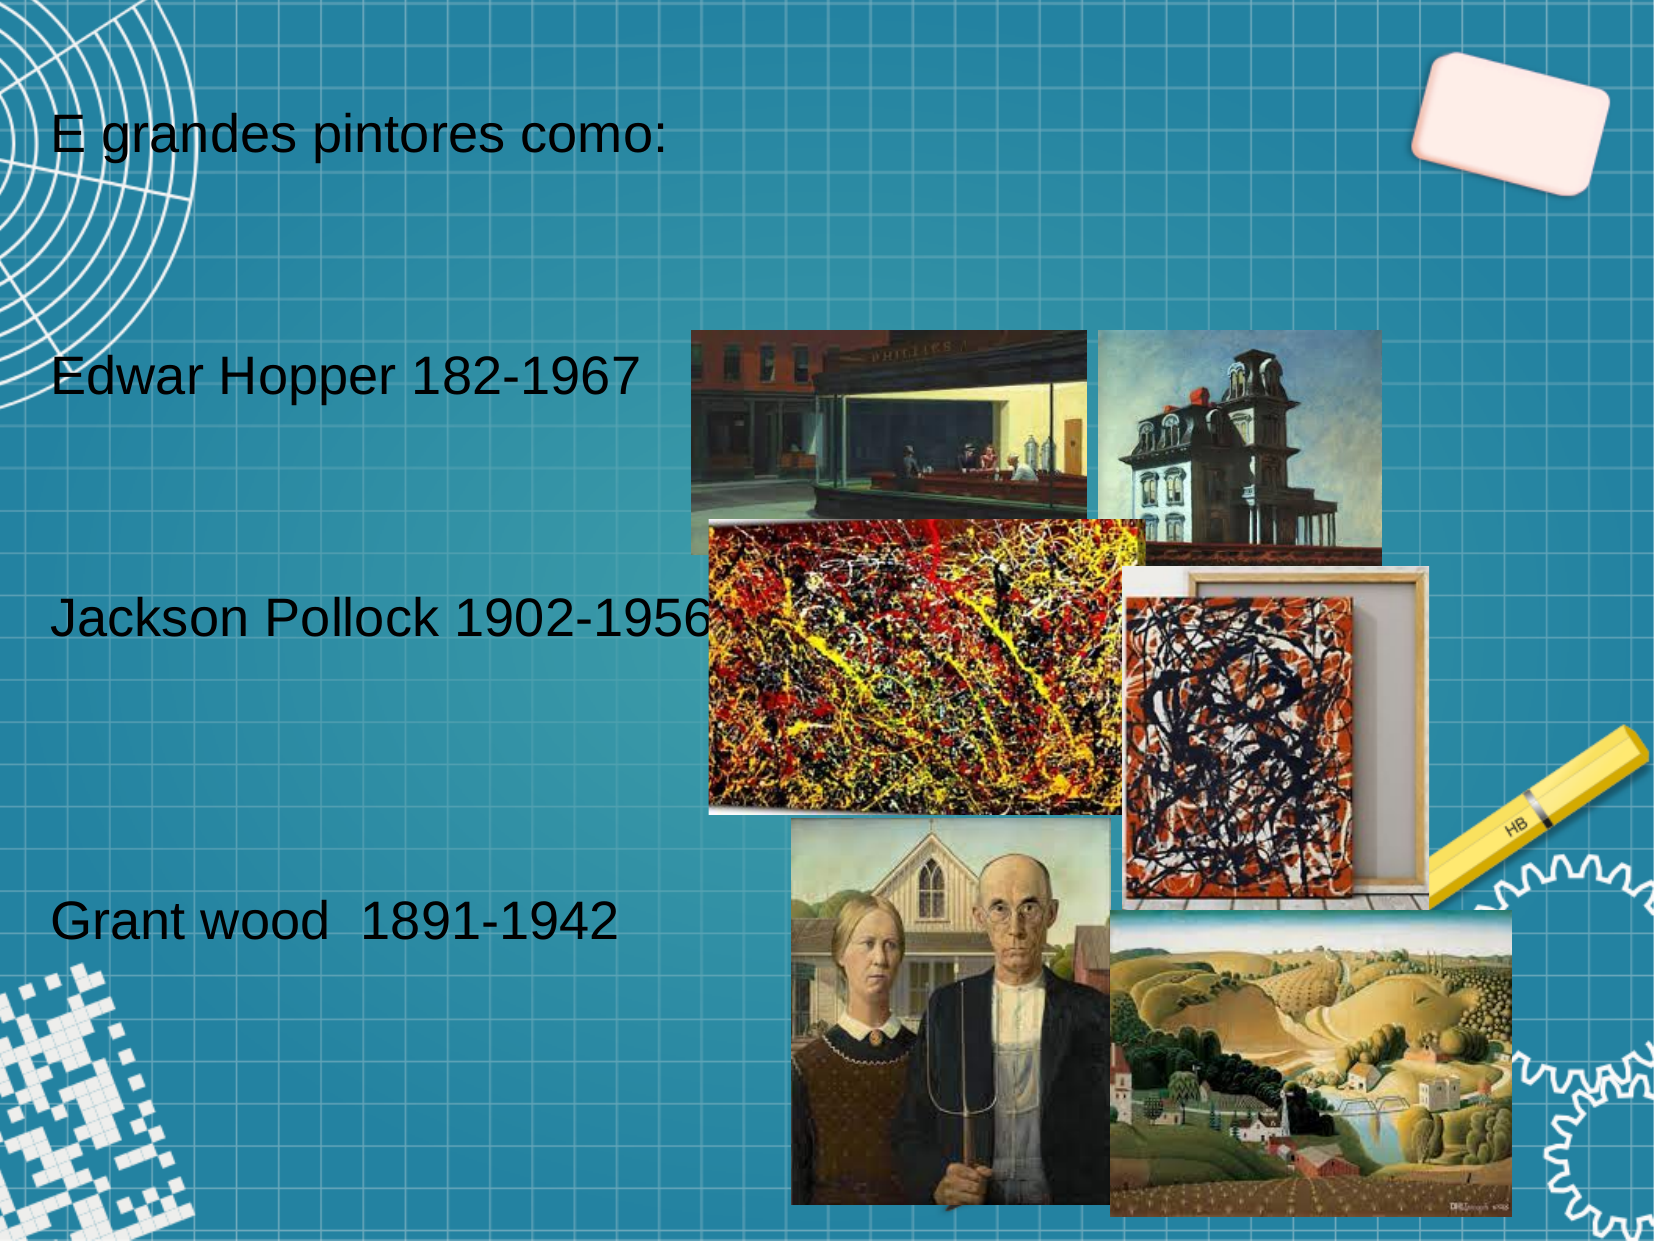

E grandes pintores como:
Edwar Hopper 182-1967
Jackson Pollock 1902-1956
Grant wood 1891-1942